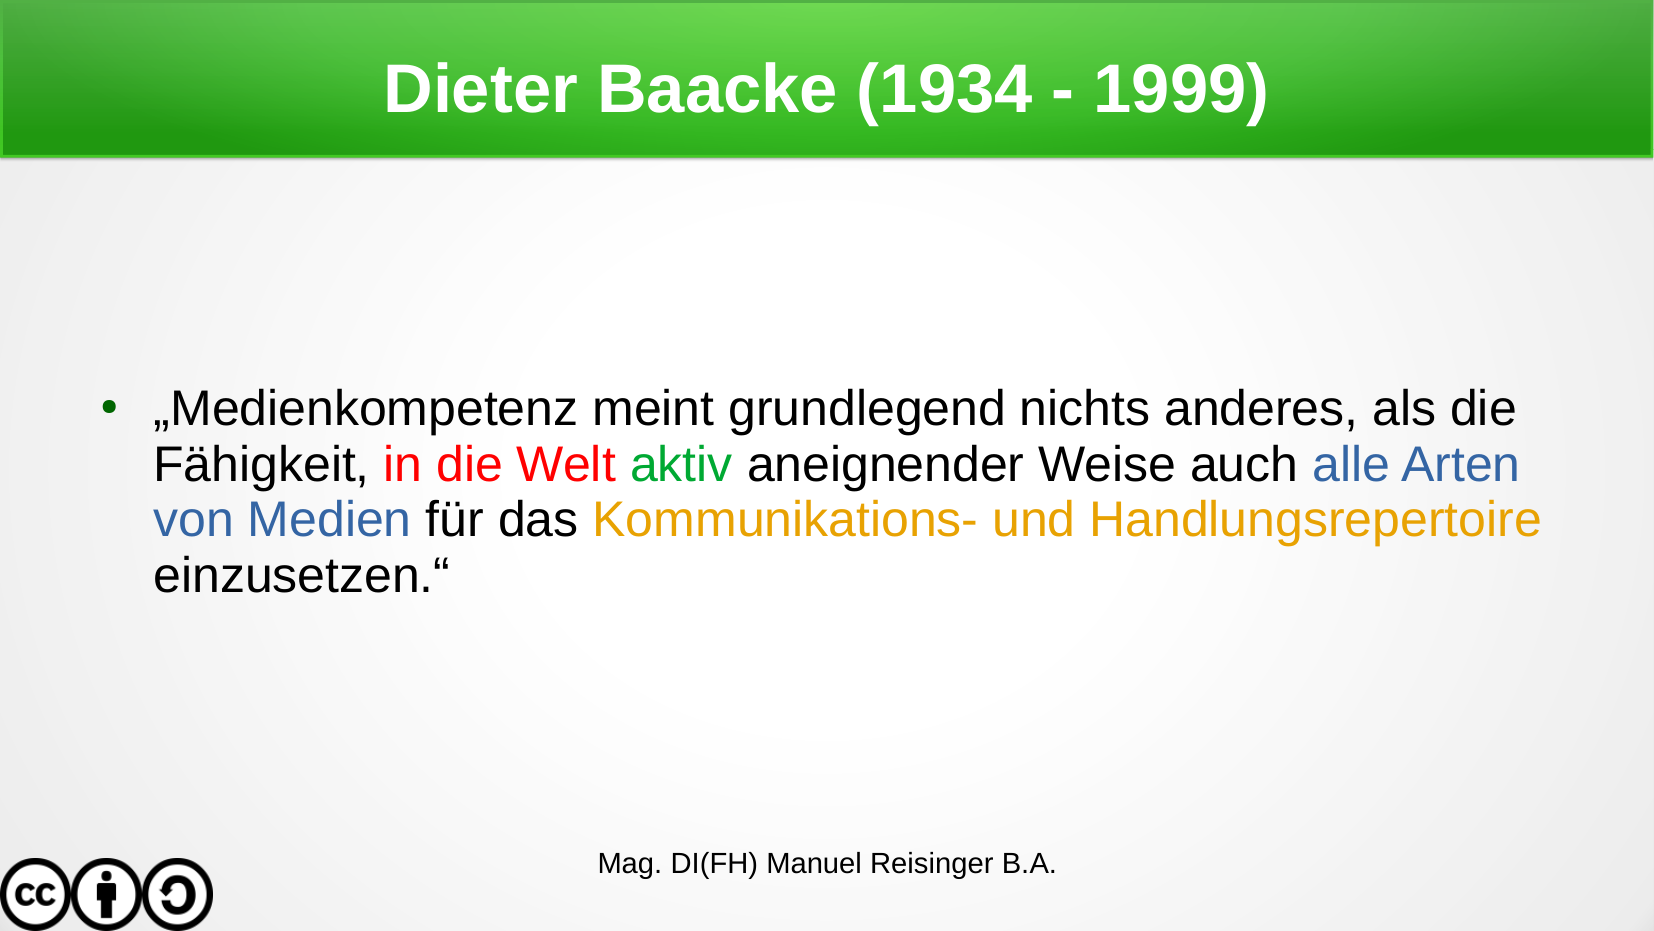

# Dieter Baacke (1934 - 1999)
„Medienkompetenz meint grundlegend nichts anderes, als die Fähigkeit, in die Welt aktiv aneignender Weise auch alle Arten von Medien für das Kommunikations- und Handlungsrepertoire einzusetzen.“